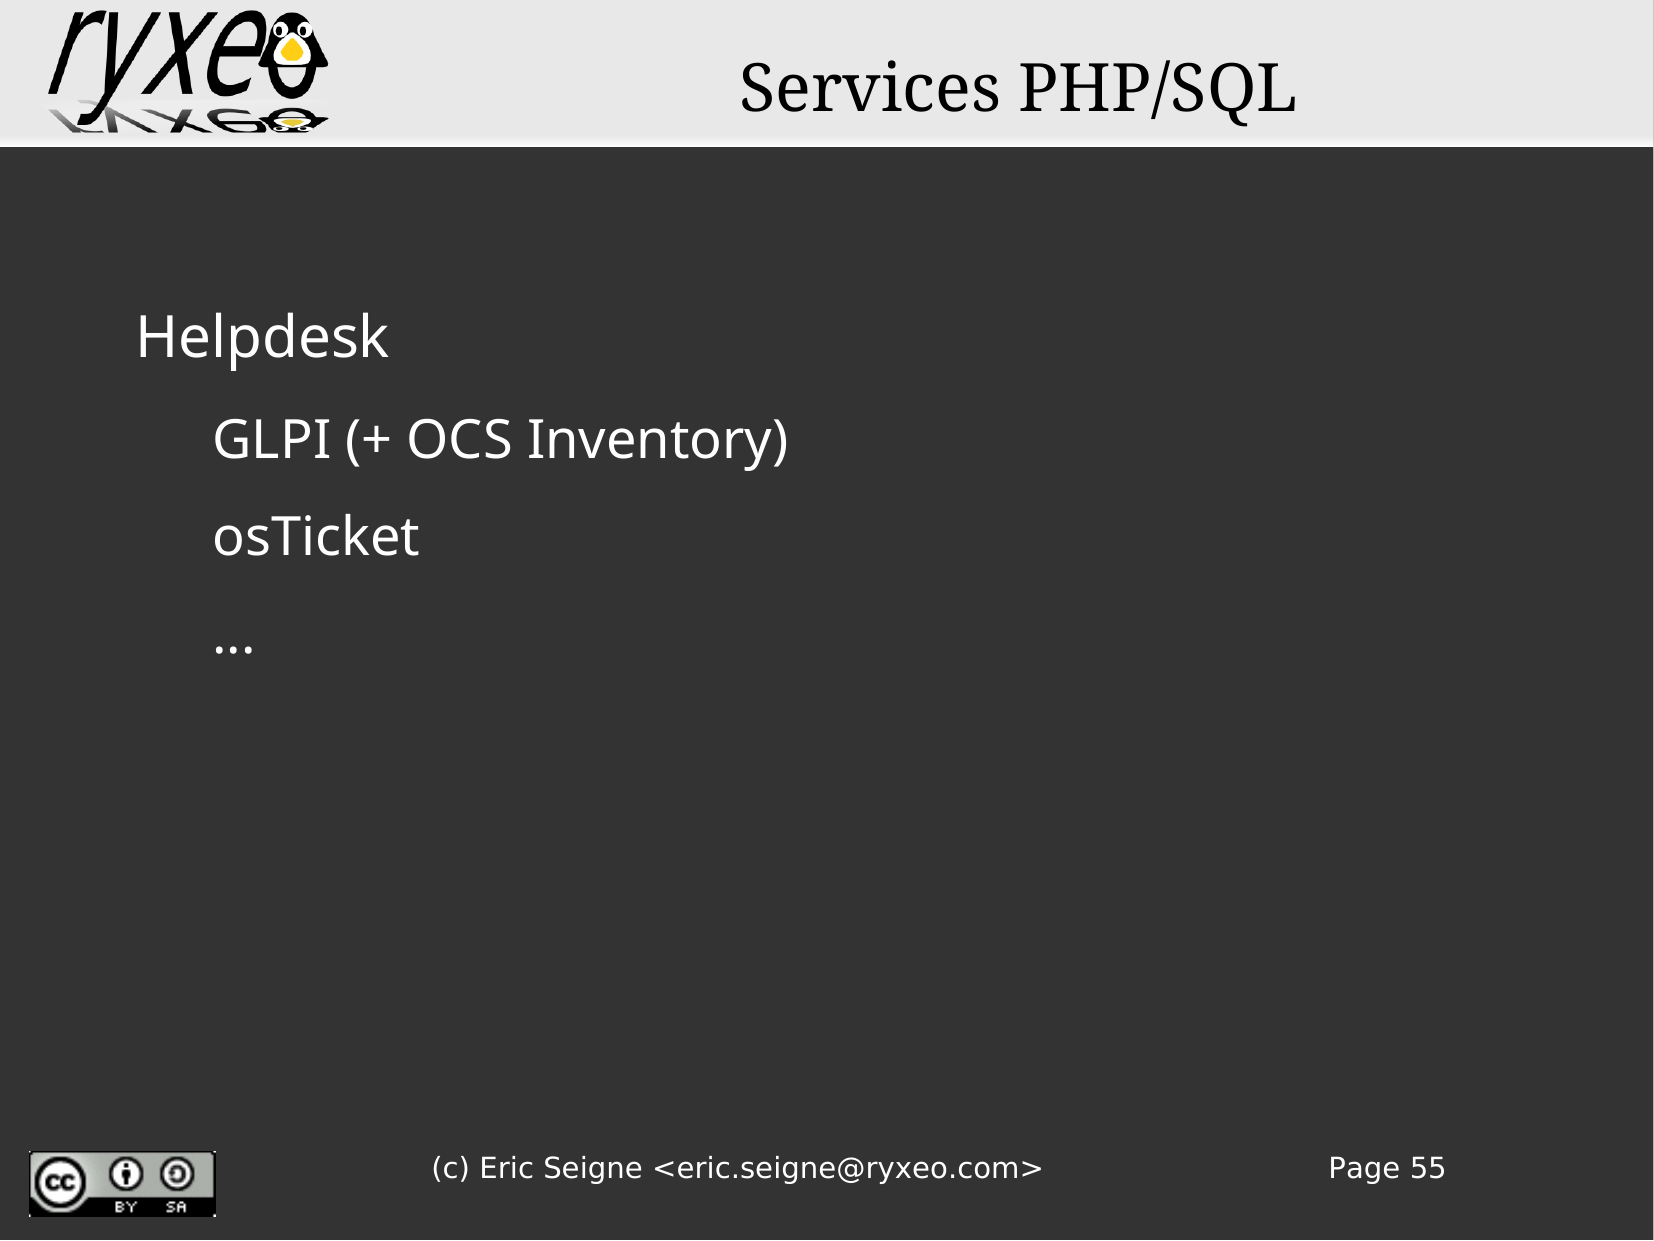

# Services PHP/SQL
Helpdesk
GLPI (+ OCS Inventory)
osTicket
...
Toto le héro
55